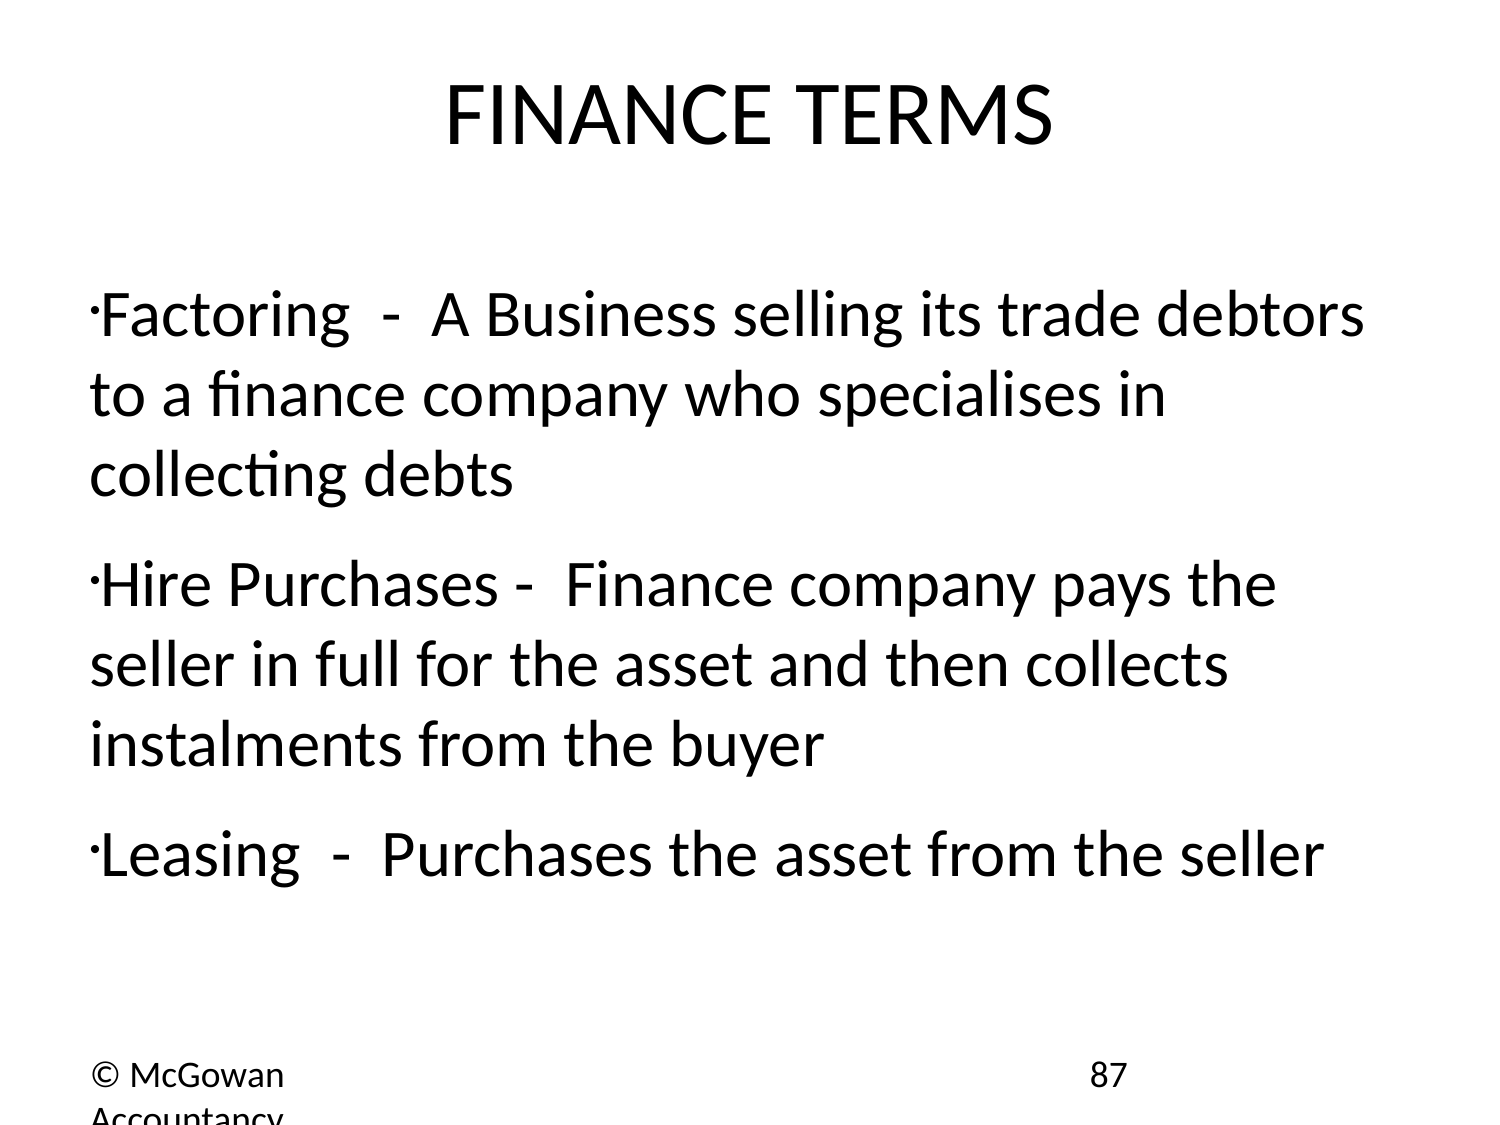

# FINANCE TERMS
Factoring - A Business selling its trade debtors to a finance company who specialises in collecting debts
Hire Purchases - Finance company pays the seller in full for the asset and then collects instalments from the buyer
Leasing - Purchases the asset from the seller
© McGowan Accountancy Services
87